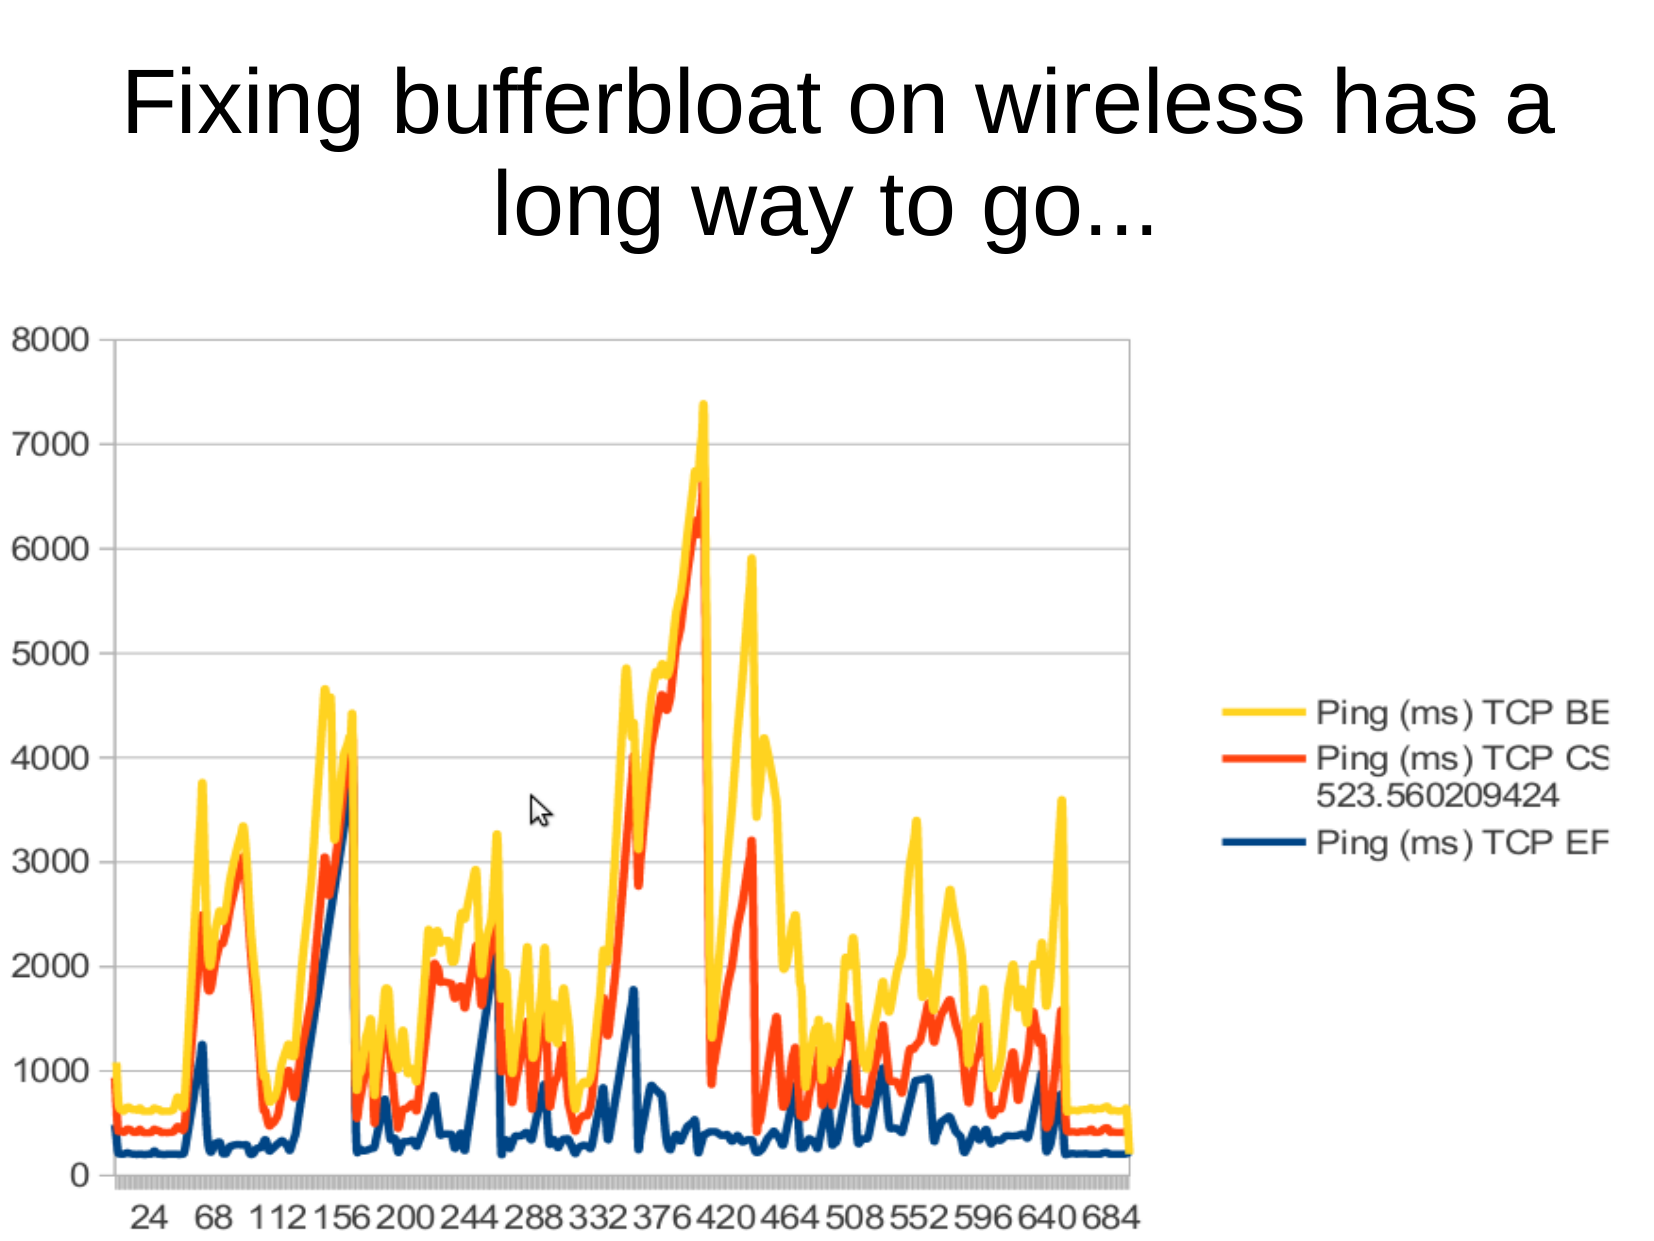

# Fixing bufferbloat on wireless has a long way to go...